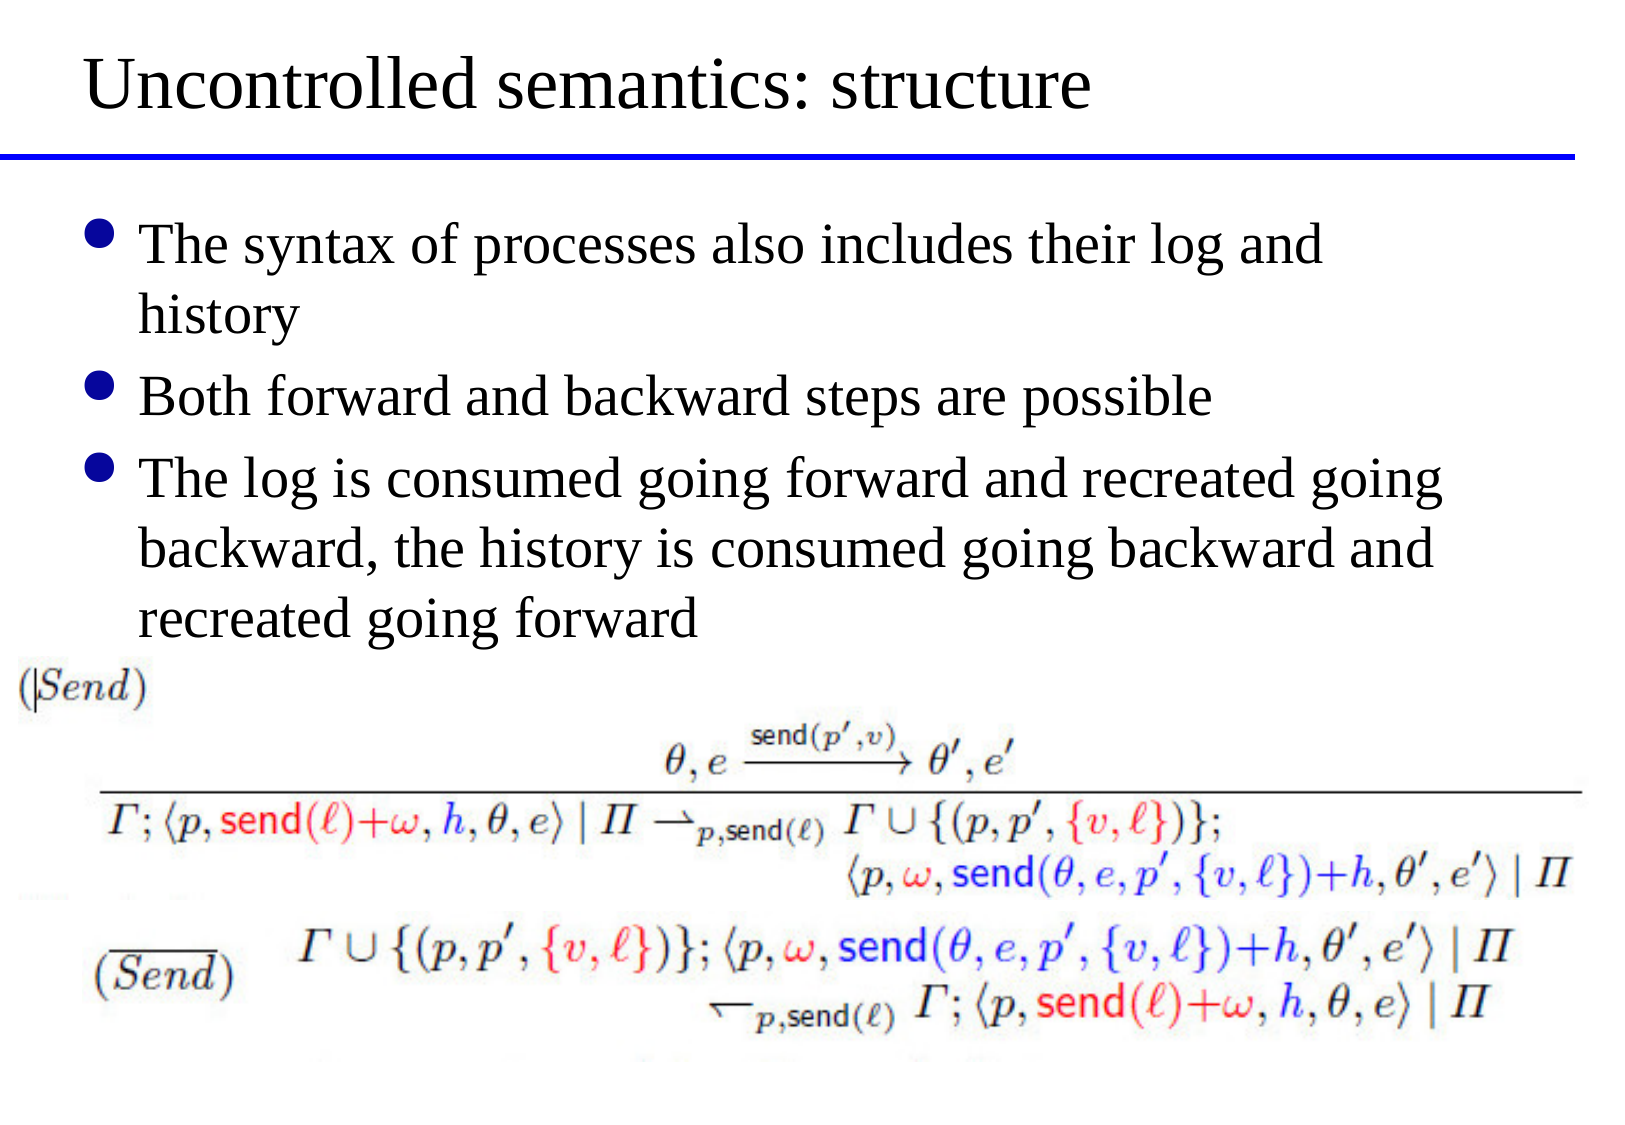

# Uncontrolled semantics: structure
The syntax of processes also includes their log and history
Both forward and backward steps are possible
The log is consumed going forward and recreated going backward, the history is consumed going backward and recreated going forward